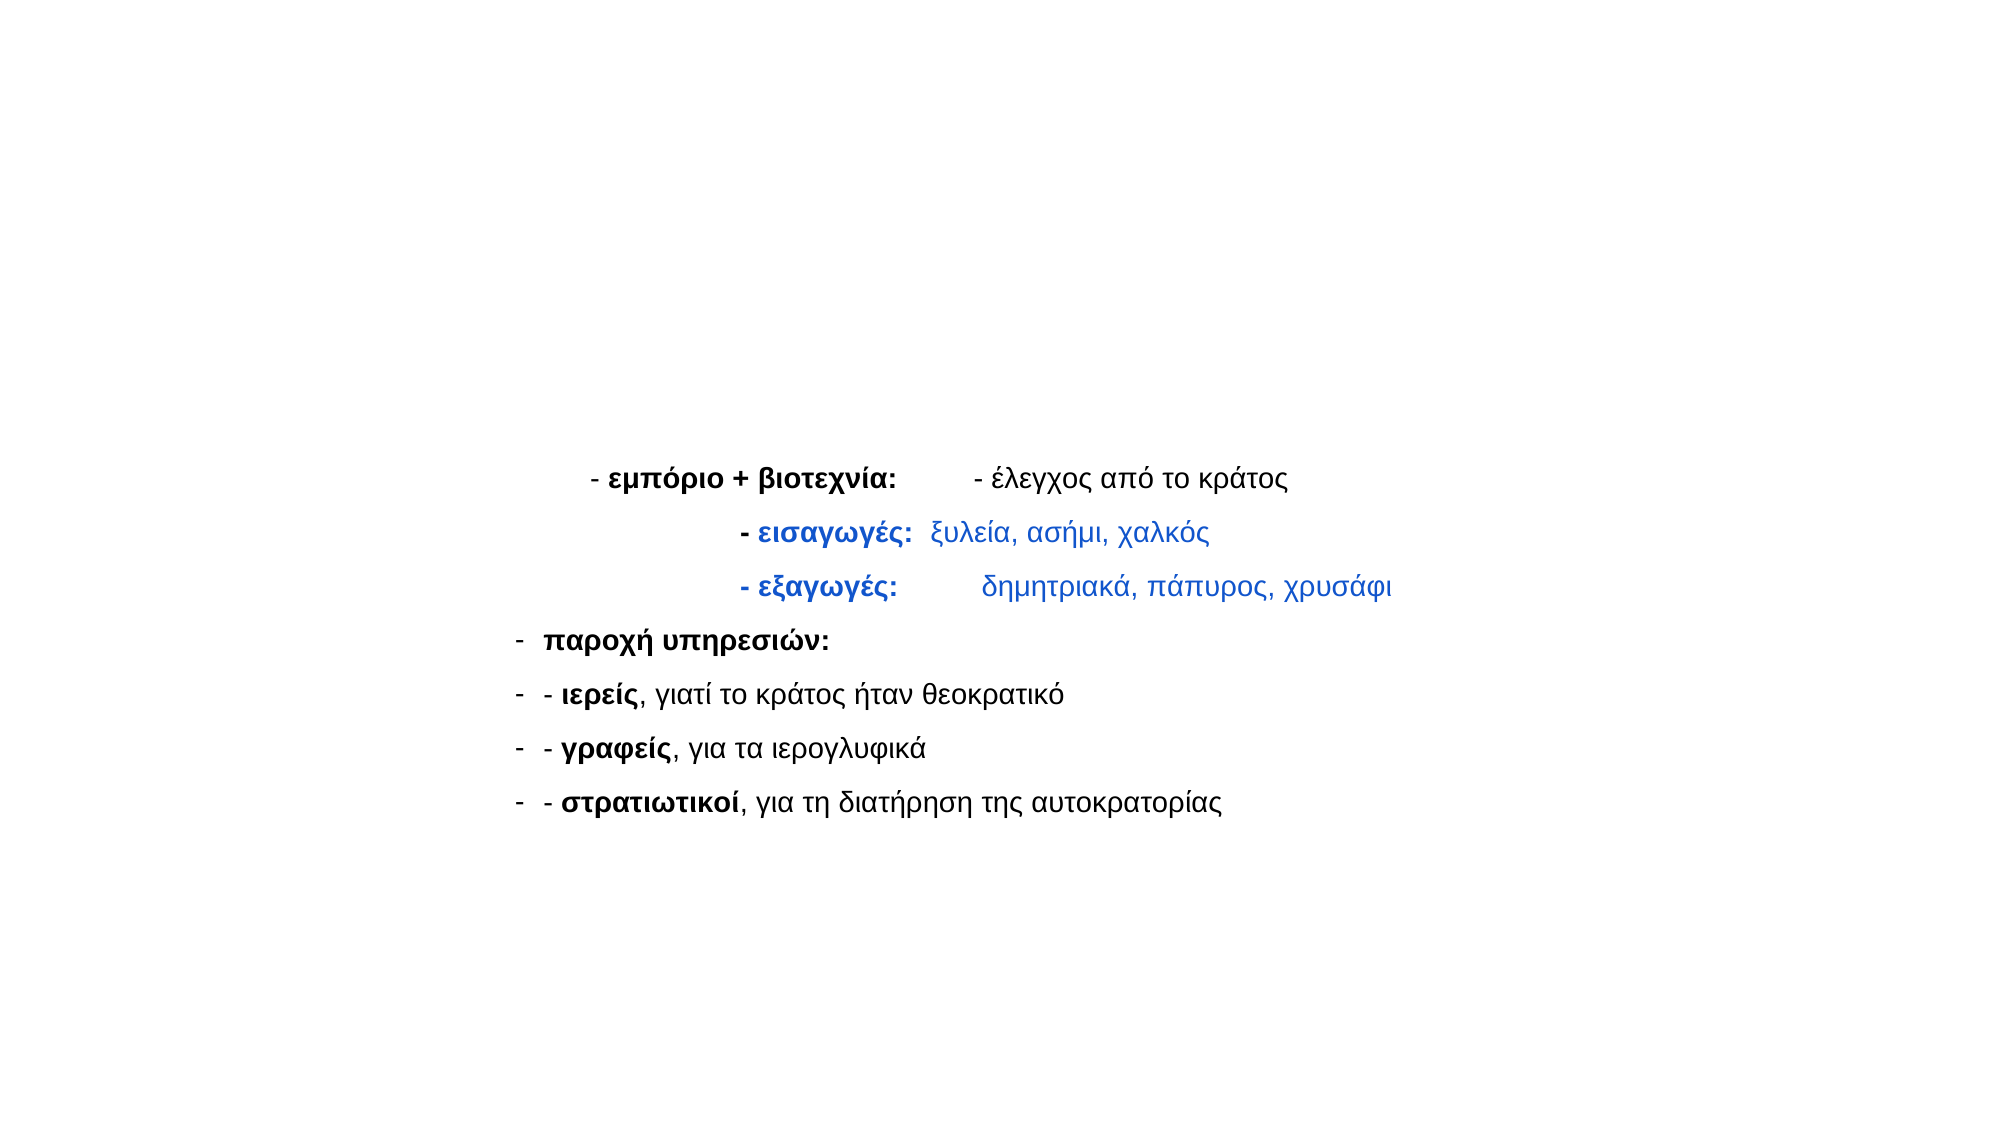

- εμπόριο + βιοτεχνία:	 - έλεγχος από το κράτος
- εισαγωγές:  ξυλεία, ασήμι, χαλκός
- εξαγωγές:	  δημητριακά, πάπυρος, χρυσάφι
παροχή υπηρεσιών:
- ιερείς, γιατί το κράτος ήταν θεοκρατικό
- γραφείς, για τα ιερογλυφικά
- στρατιωτικοί, για τη διατήρηση της αυτοκρατορίας